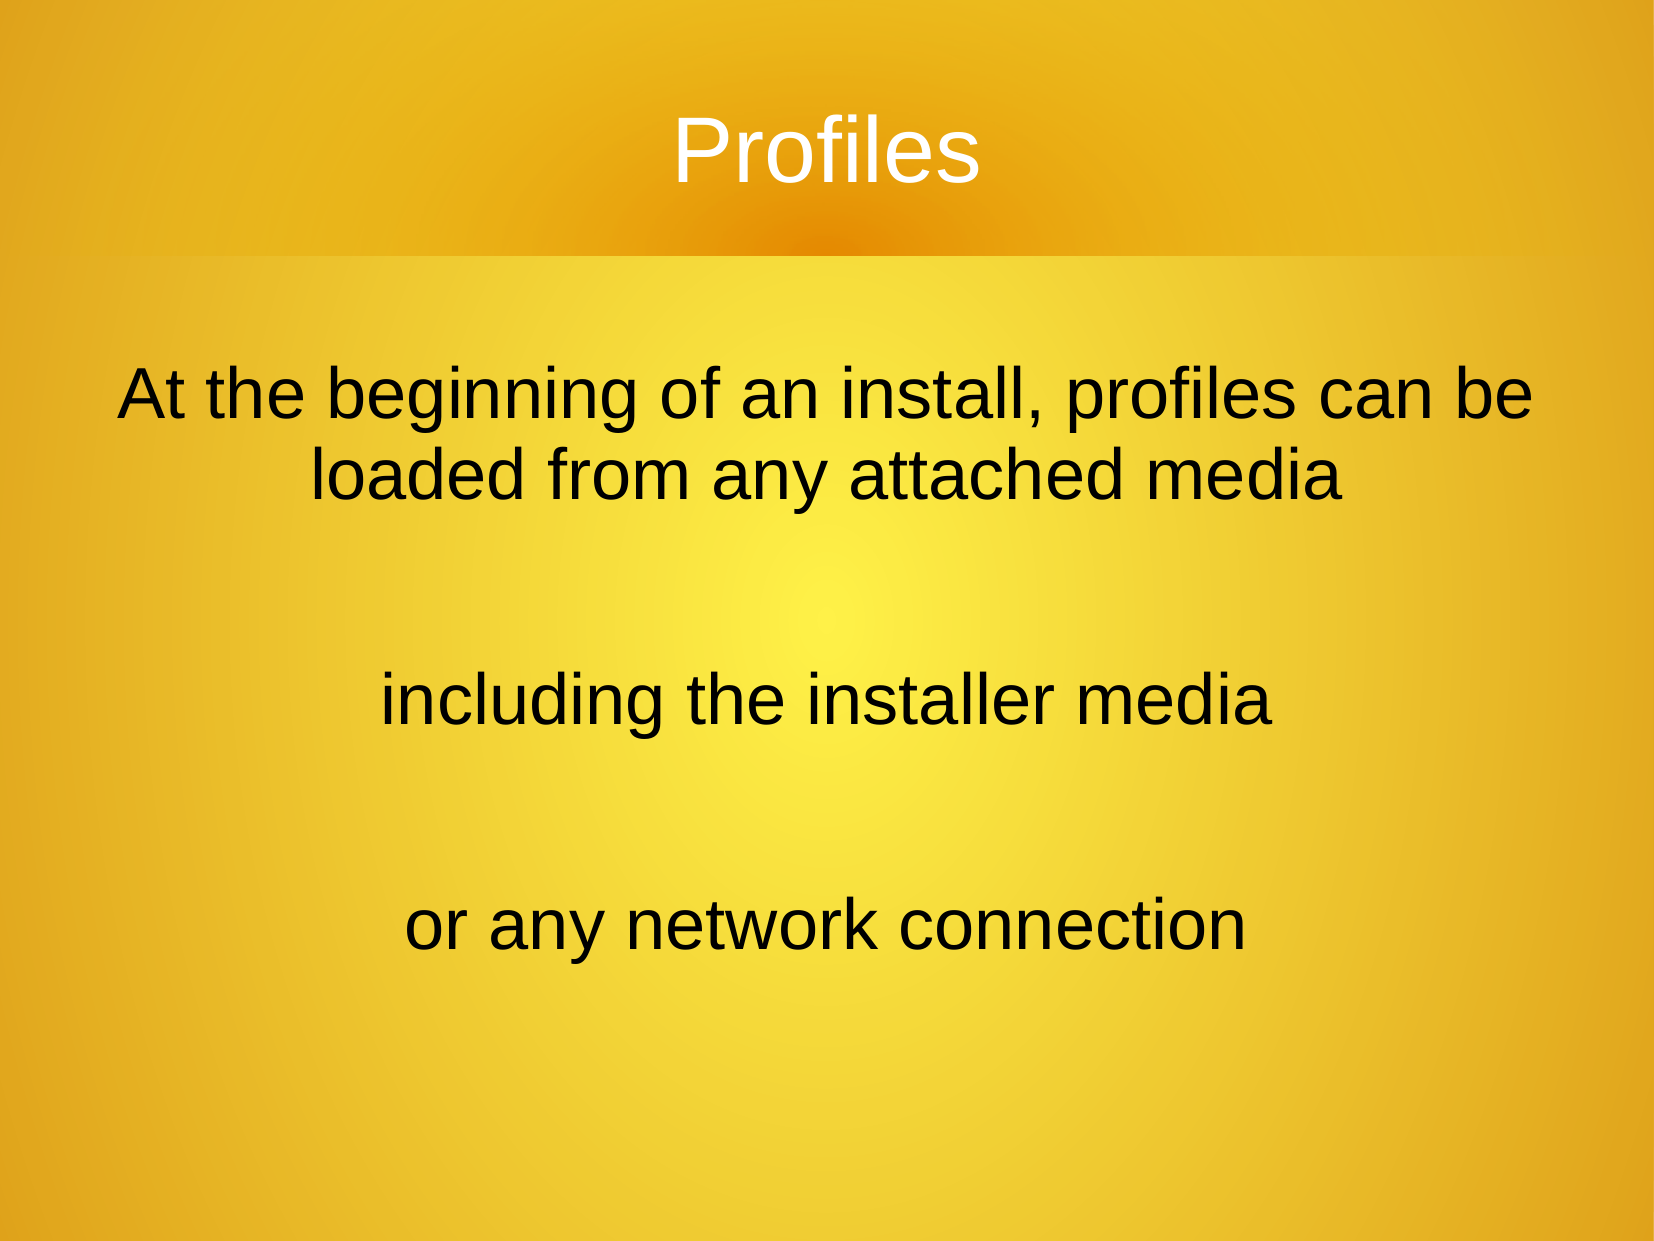

# Profiles
At the beginning of an install, profiles can be loaded from any attached media
including the installer media
or any network connection